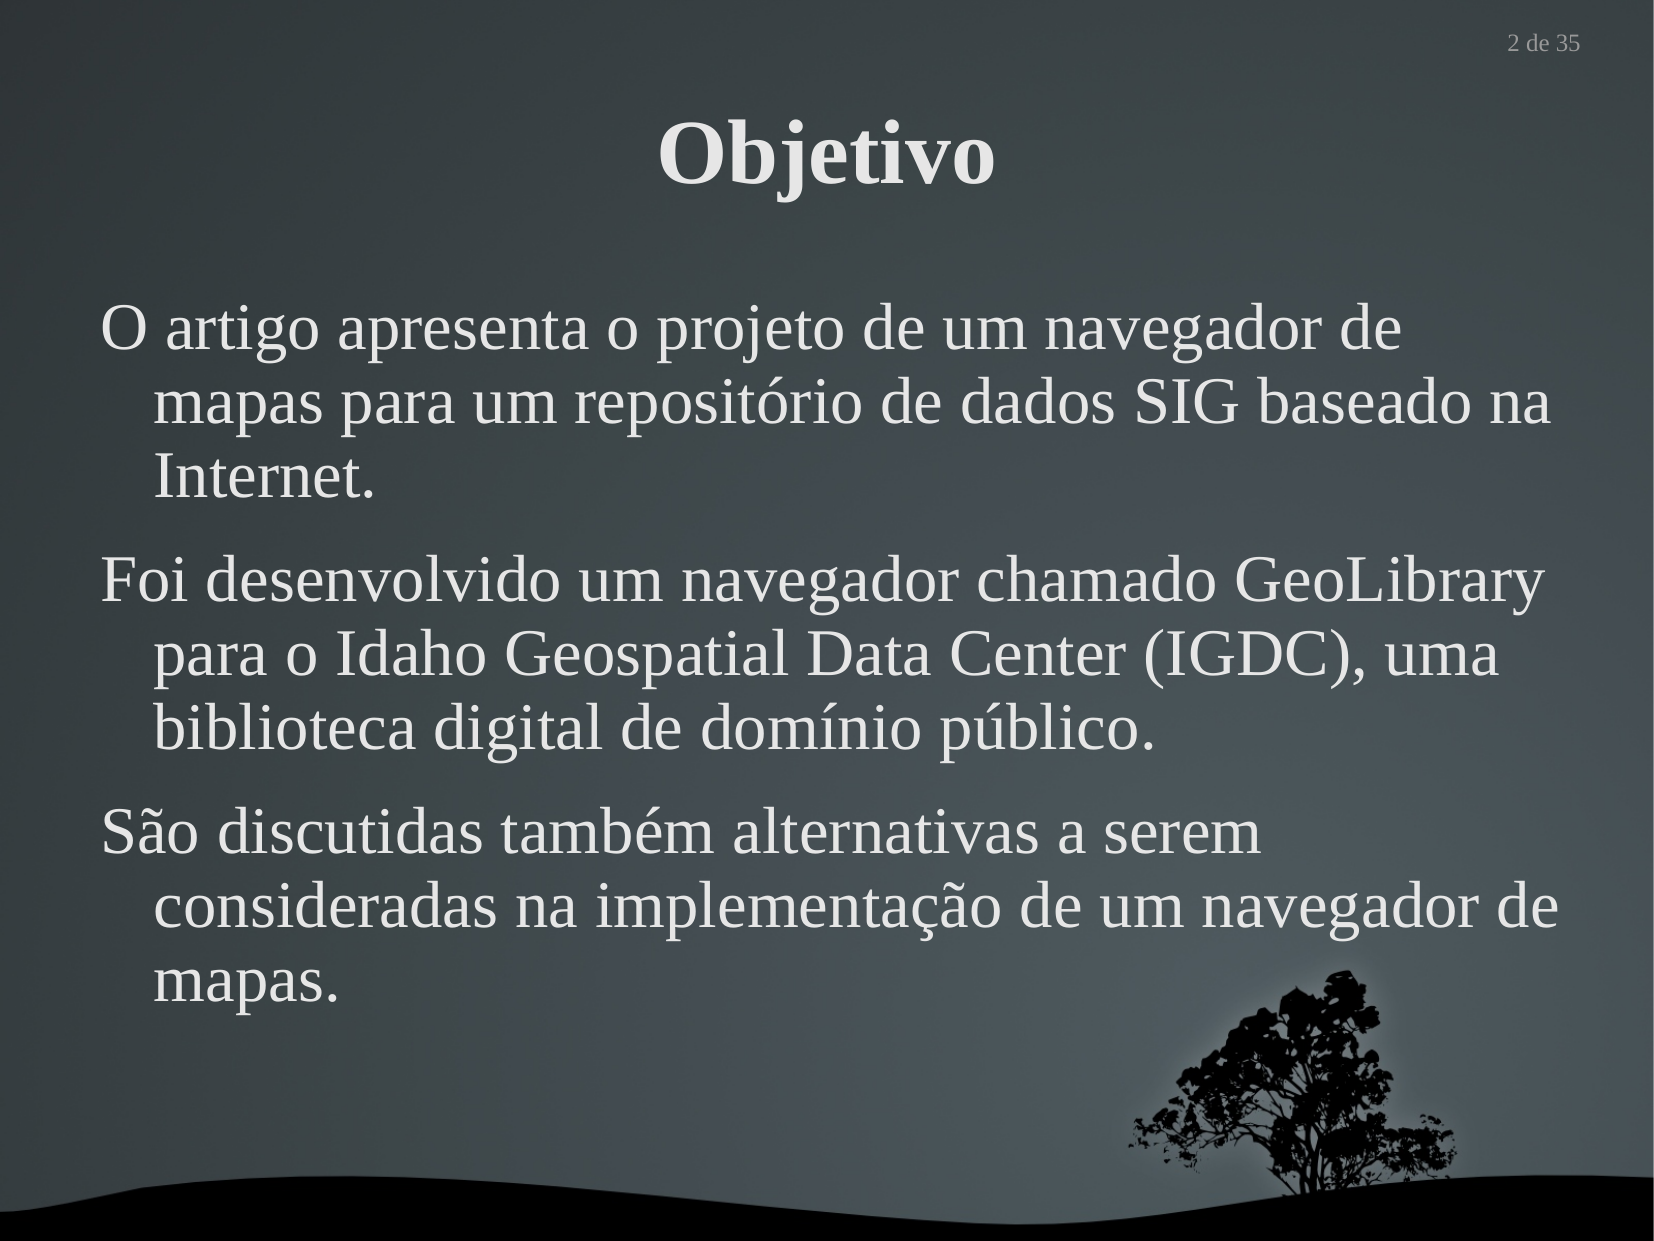

# Objetivo
O artigo apresenta o projeto de um navegador de mapas para um repositório de dados SIG baseado na Internet.
Foi desenvolvido um navegador chamado GeoLibrary para o Idaho Geospatial Data Center (IGDC), uma biblioteca digital de domínio público.
São discutidas também alternativas a serem consideradas na implementação de um navegador de mapas.